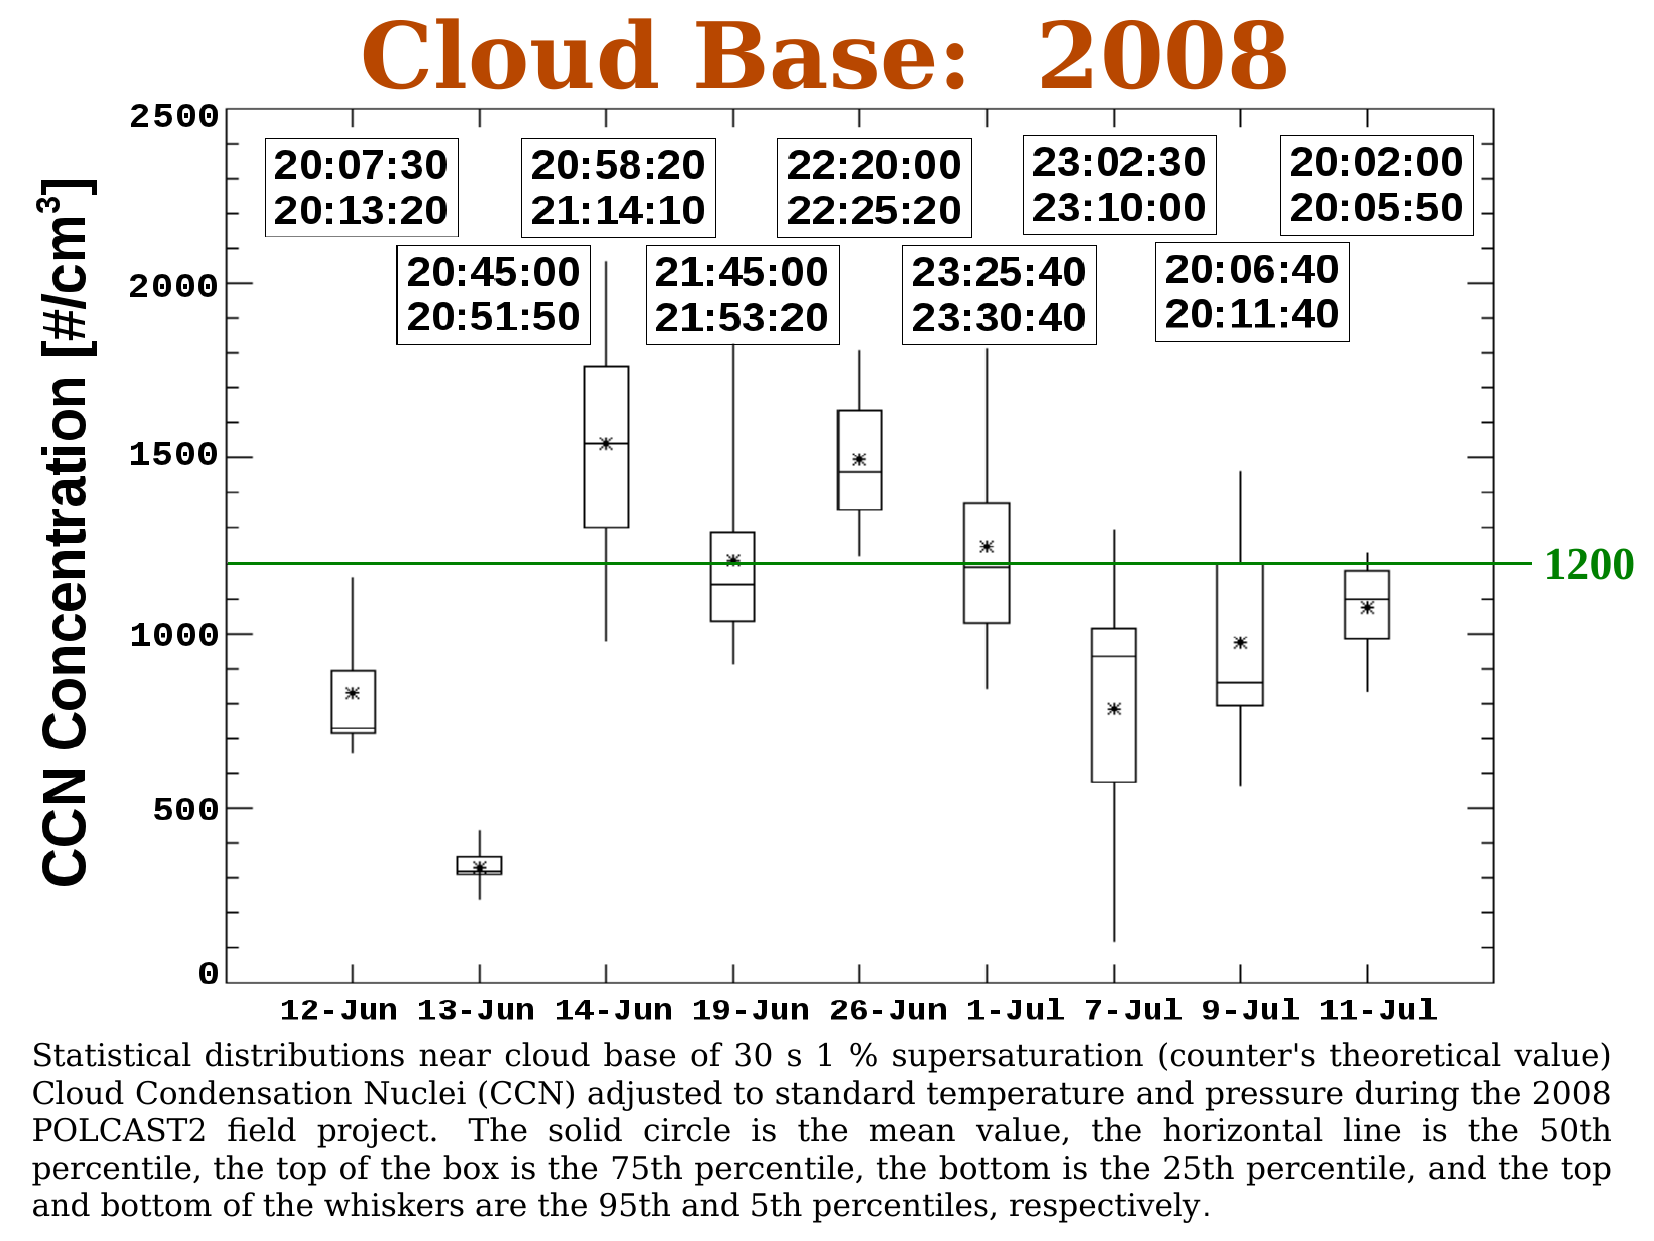

# Cloud Base: 2008
1200
Statistical distributions near cloud base of 30 s 1 % supersaturation (counter's theoretical value) Cloud Condensation Nuclei (CCN) adjusted to standard temperature and pressure during the 2008 POLCAST2 field project.  The solid circle is the mean value, the horizontal line is the 50th percentile, the top of the box is the 75th percentile, the bottom is the 25th percentile, and the top and bottom of the whiskers are the 95th and 5th percentiles, respectively.